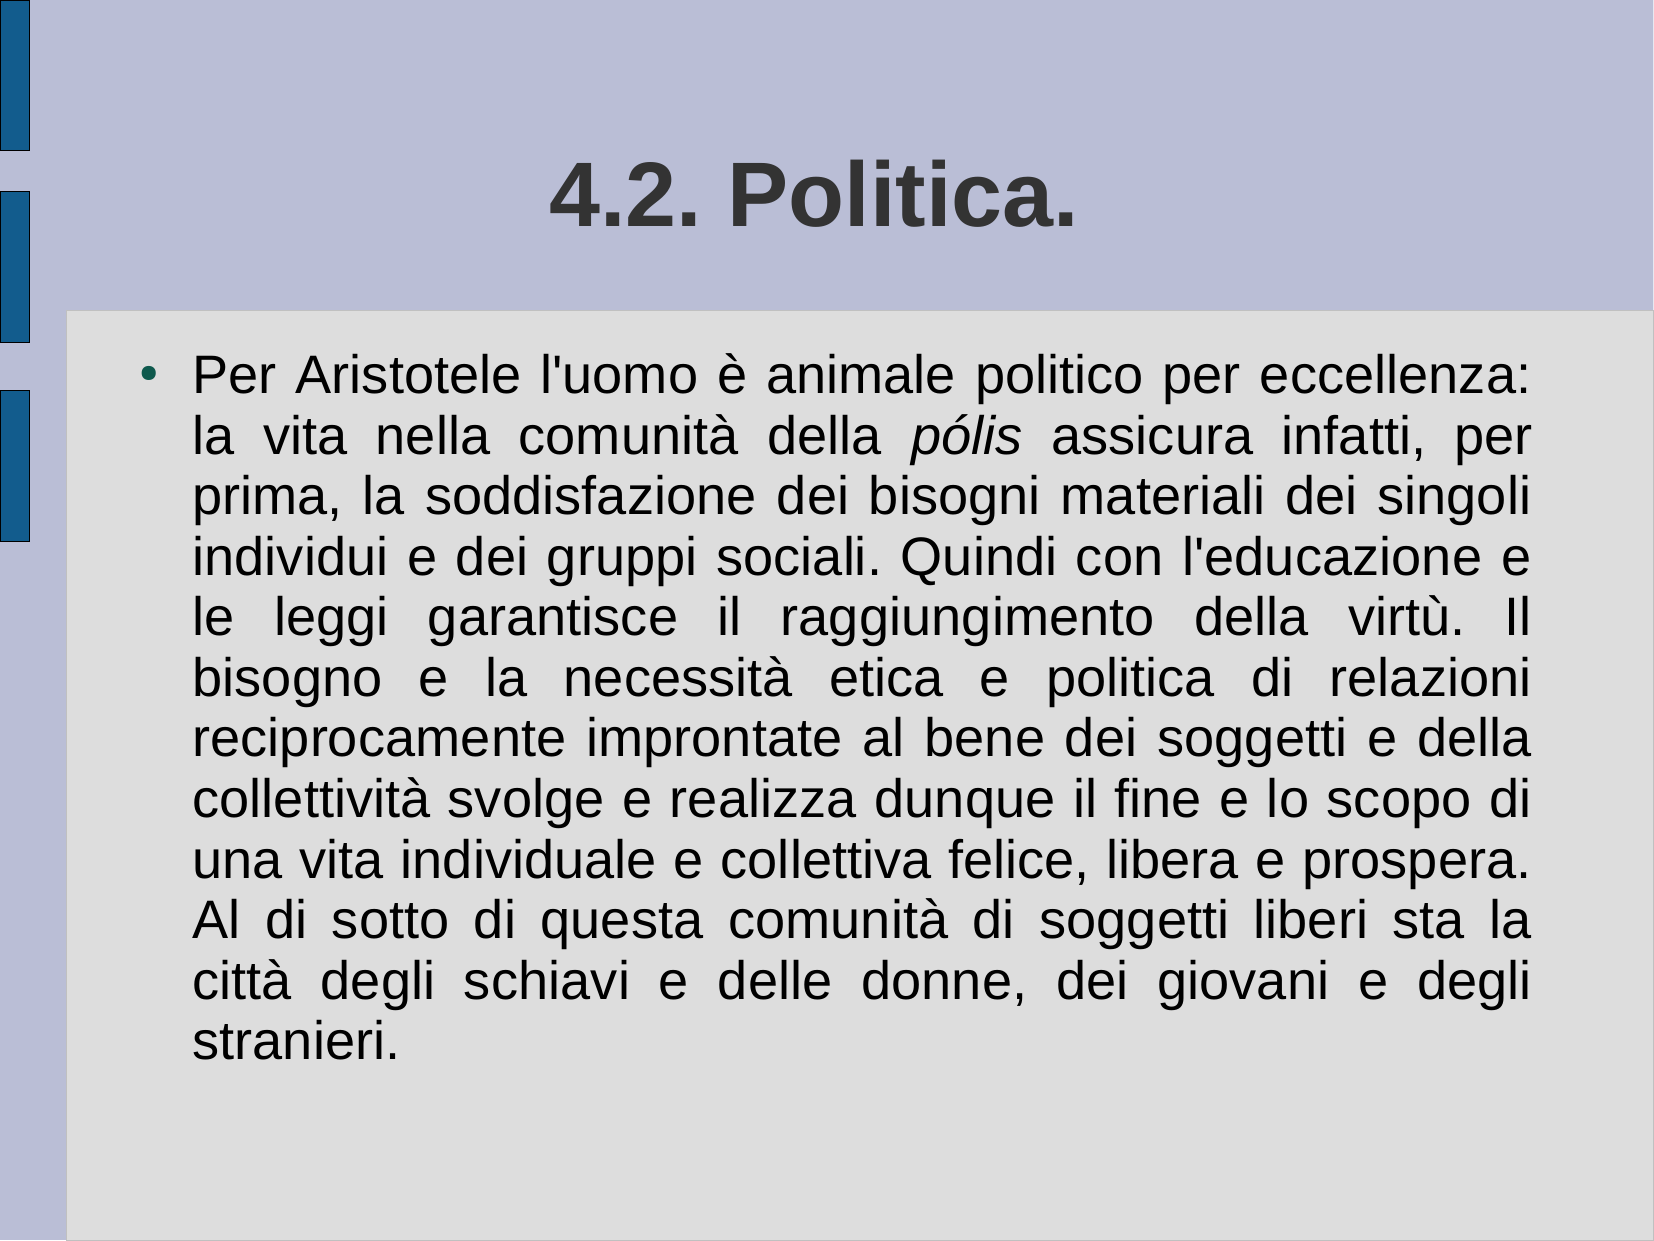

# 4.2. Politica.
Per Aristotele l'uomo è animale politico per eccellenza: la vita nella comunità della pólis assicura infatti, per prima, la soddisfazione dei bisogni materiali dei singoli individui e dei gruppi sociali. Quindi con l'educazione e le leggi garantisce il raggiungimento della virtù. Il bisogno e la necessità etica e politica di relazioni reciprocamente improntate al bene dei soggetti e della collettività svolge e realizza dunque il fine e lo scopo di una vita individuale e collettiva felice, libera e prospera. Al di sotto di questa comunità di soggetti liberi sta la città degli schiavi e delle donne, dei giovani e degli stranieri.